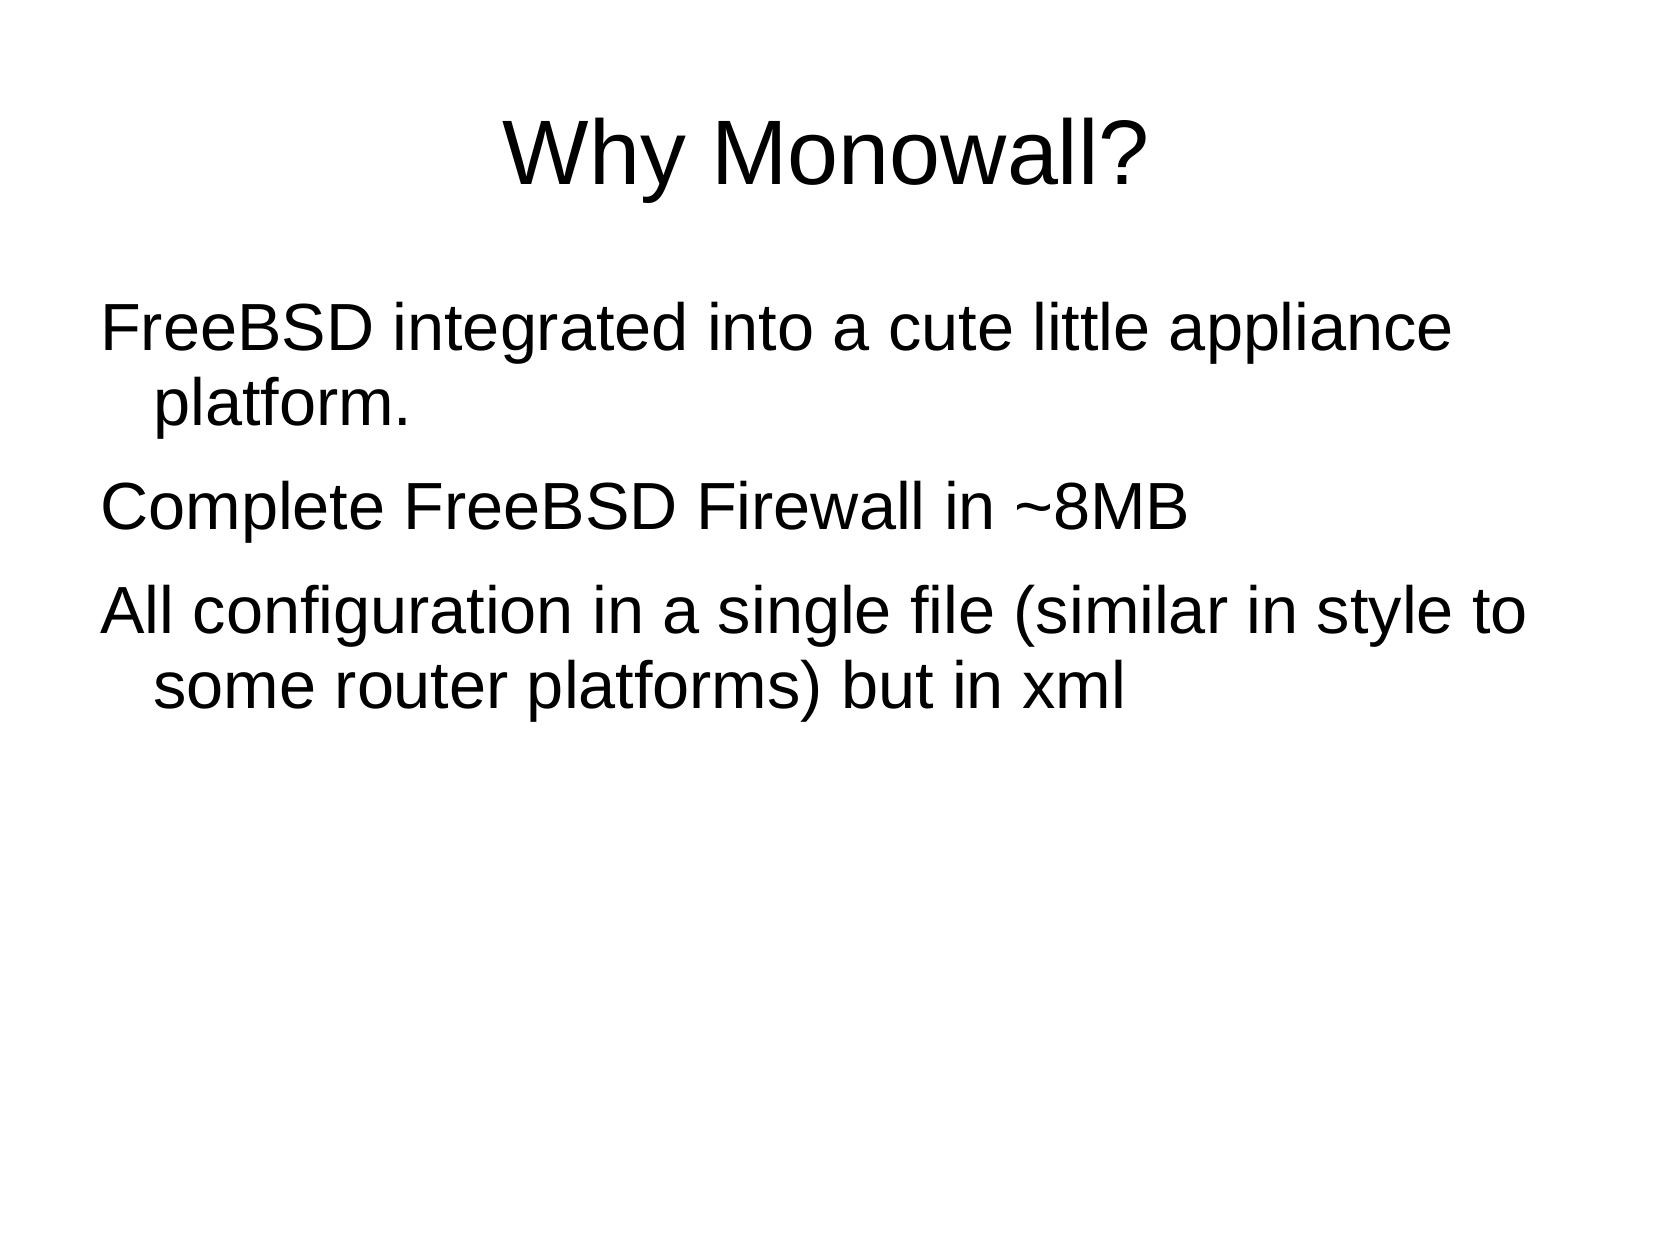

# Why Monowall?
FreeBSD integrated into a cute little appliance platform.
Complete FreeBSD Firewall in ~8MB
All configuration in a single file (similar in style to some router platforms) but in xml